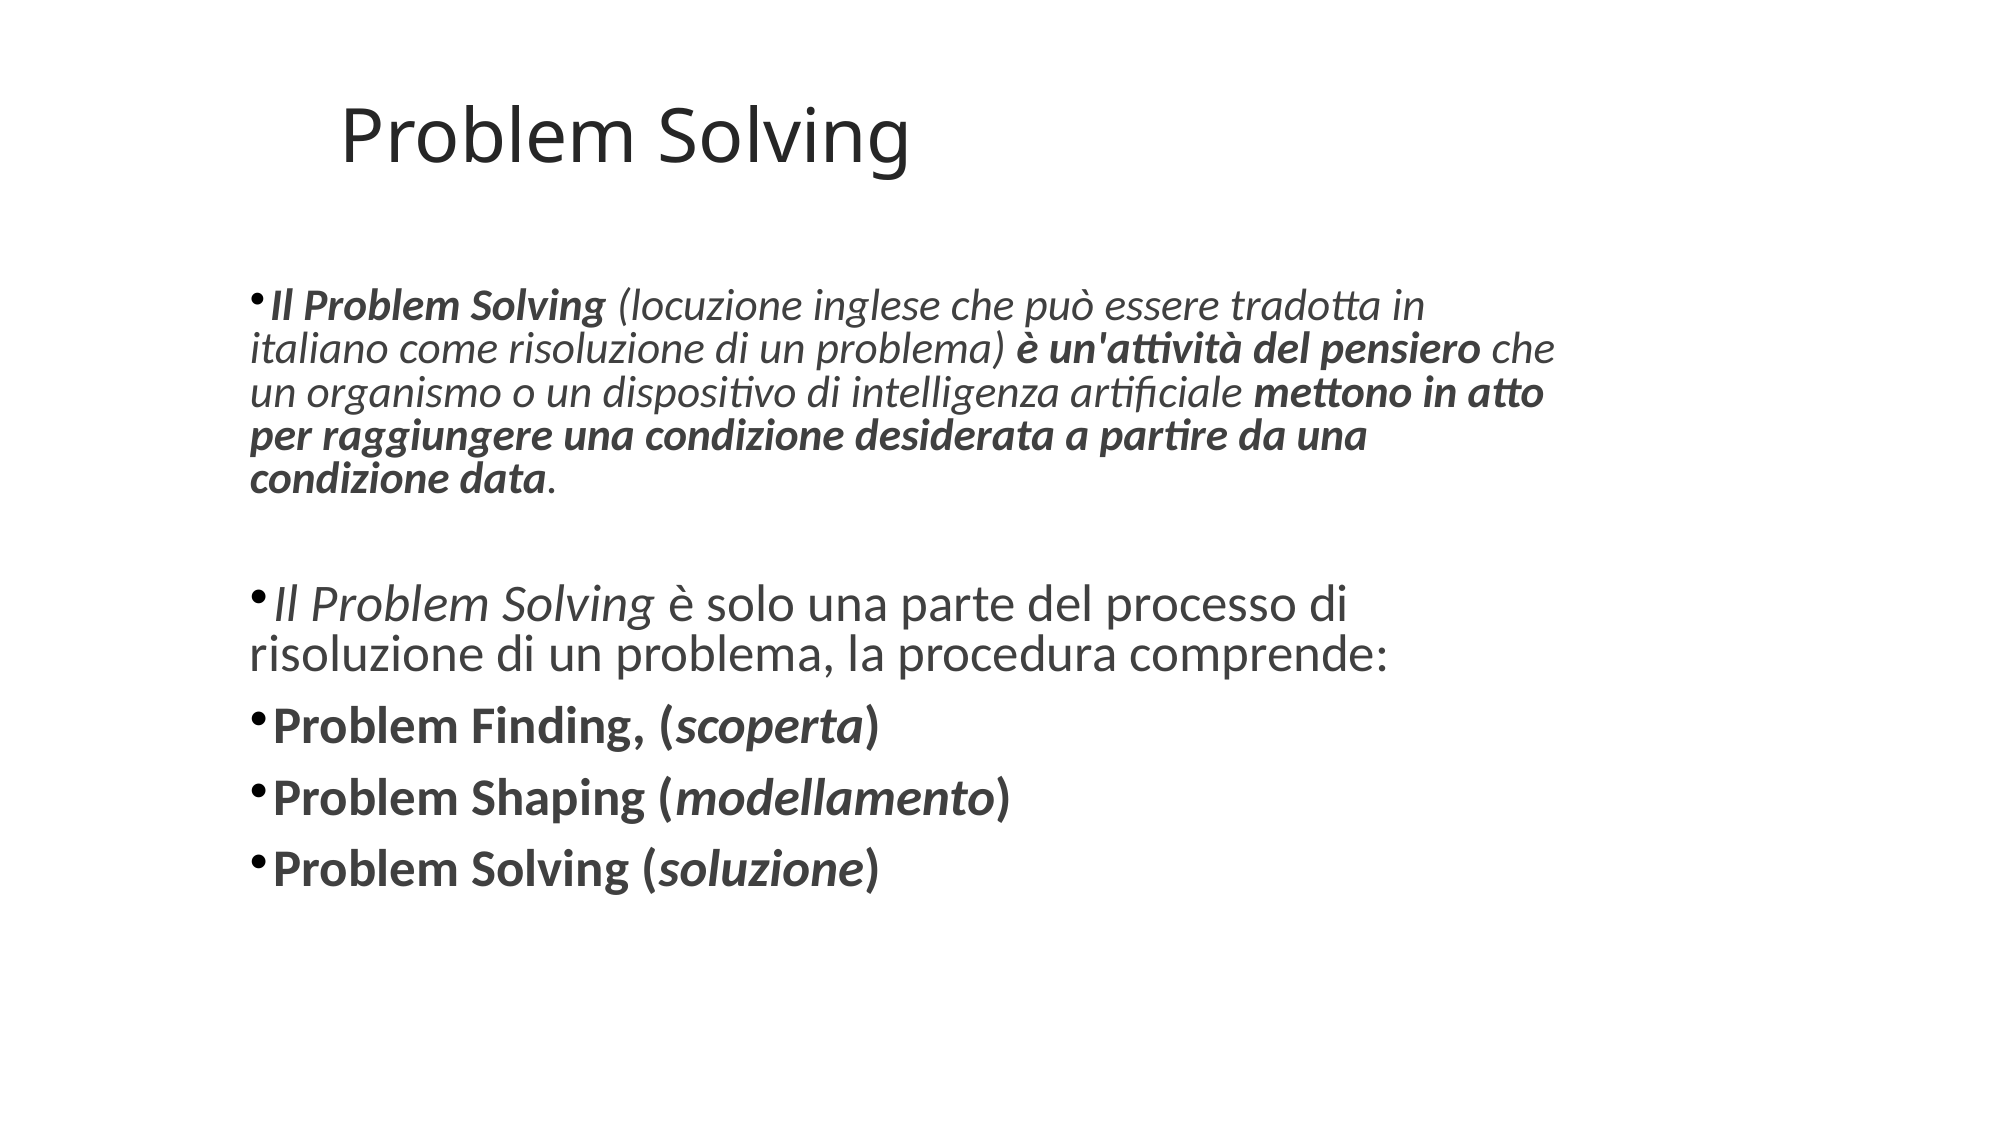

# Problem Solving
Il Problem Solving (locuzione inglese che può essere tradotta in italiano come risoluzione di un problema) è un'attività del pensiero che un organismo o un dispositivo di intelligenza artificiale mettono in atto per raggiungere una condizione desiderata a partire da una condizione data.
Il Problem Solving è solo una parte del processo di risoluzione di un problema, la procedura comprende:
Problem Finding, (scoperta)
Problem Shaping (modellamento)
Problem Solving (soluzione)